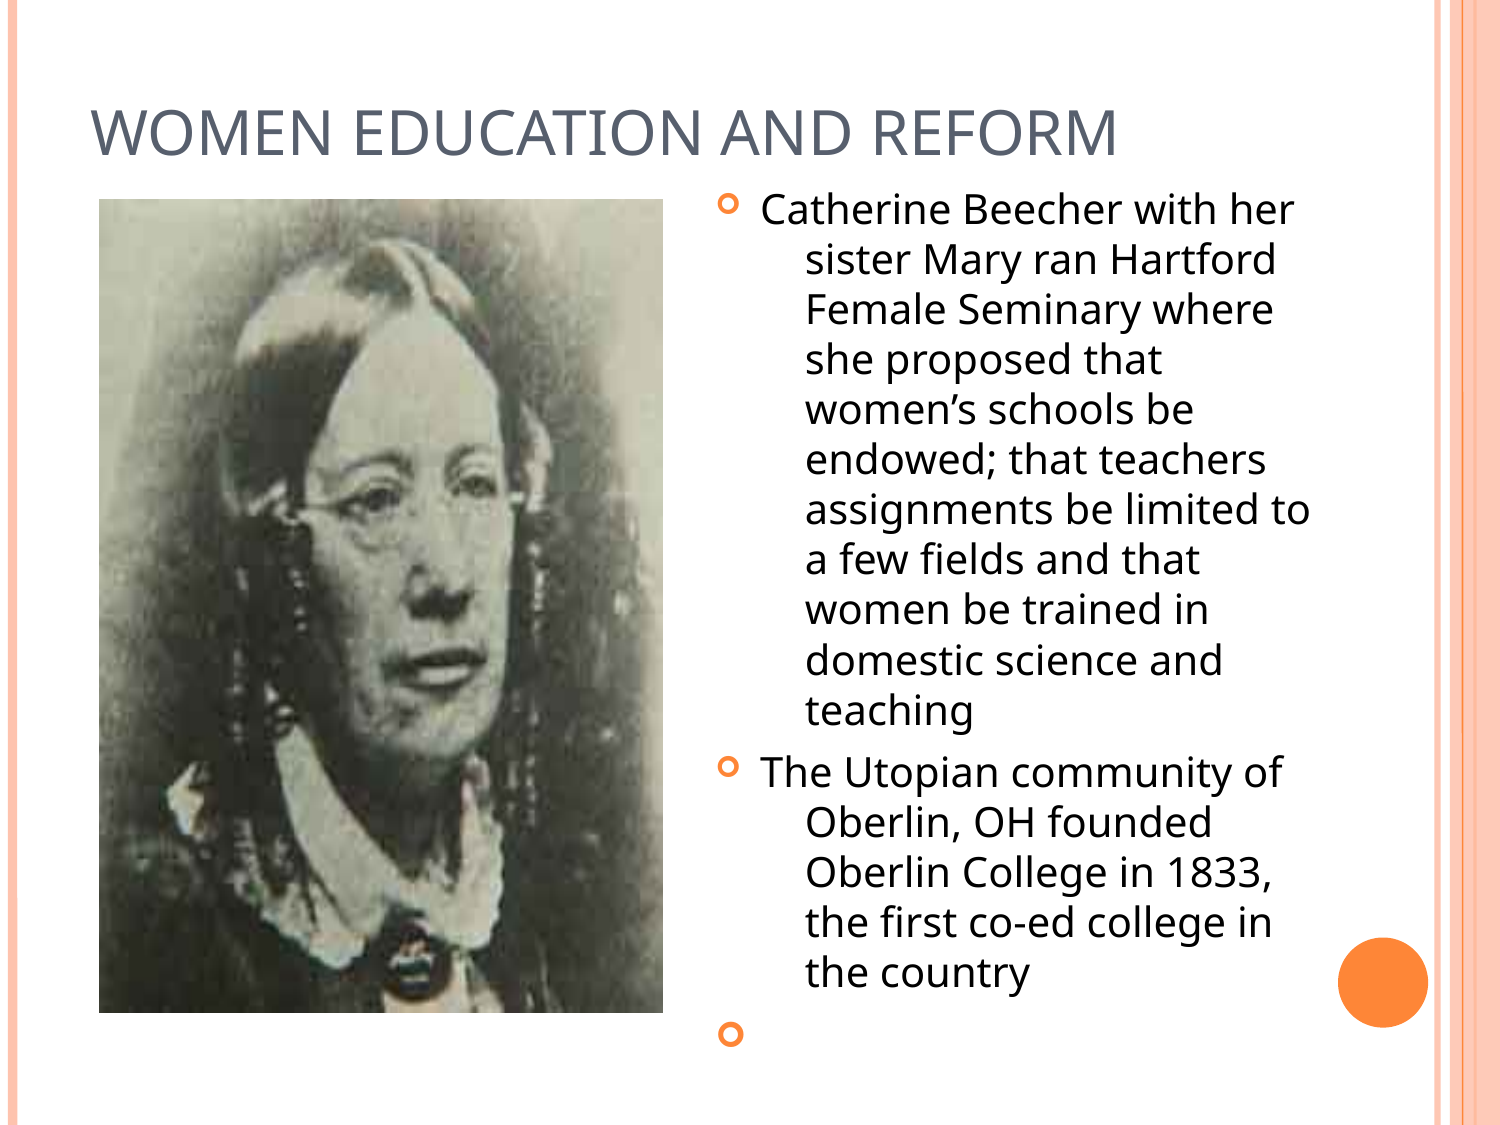

# Women Education and Reform
Catherine Beecher with her sister Mary ran Hartford Female Seminary where she proposed that women’s schools be endowed; that teachers assignments be limited to a few fields and that women be trained in domestic science and teaching
The Utopian community of Oberlin, OH founded Oberlin College in 1833, the first co-ed college in the country